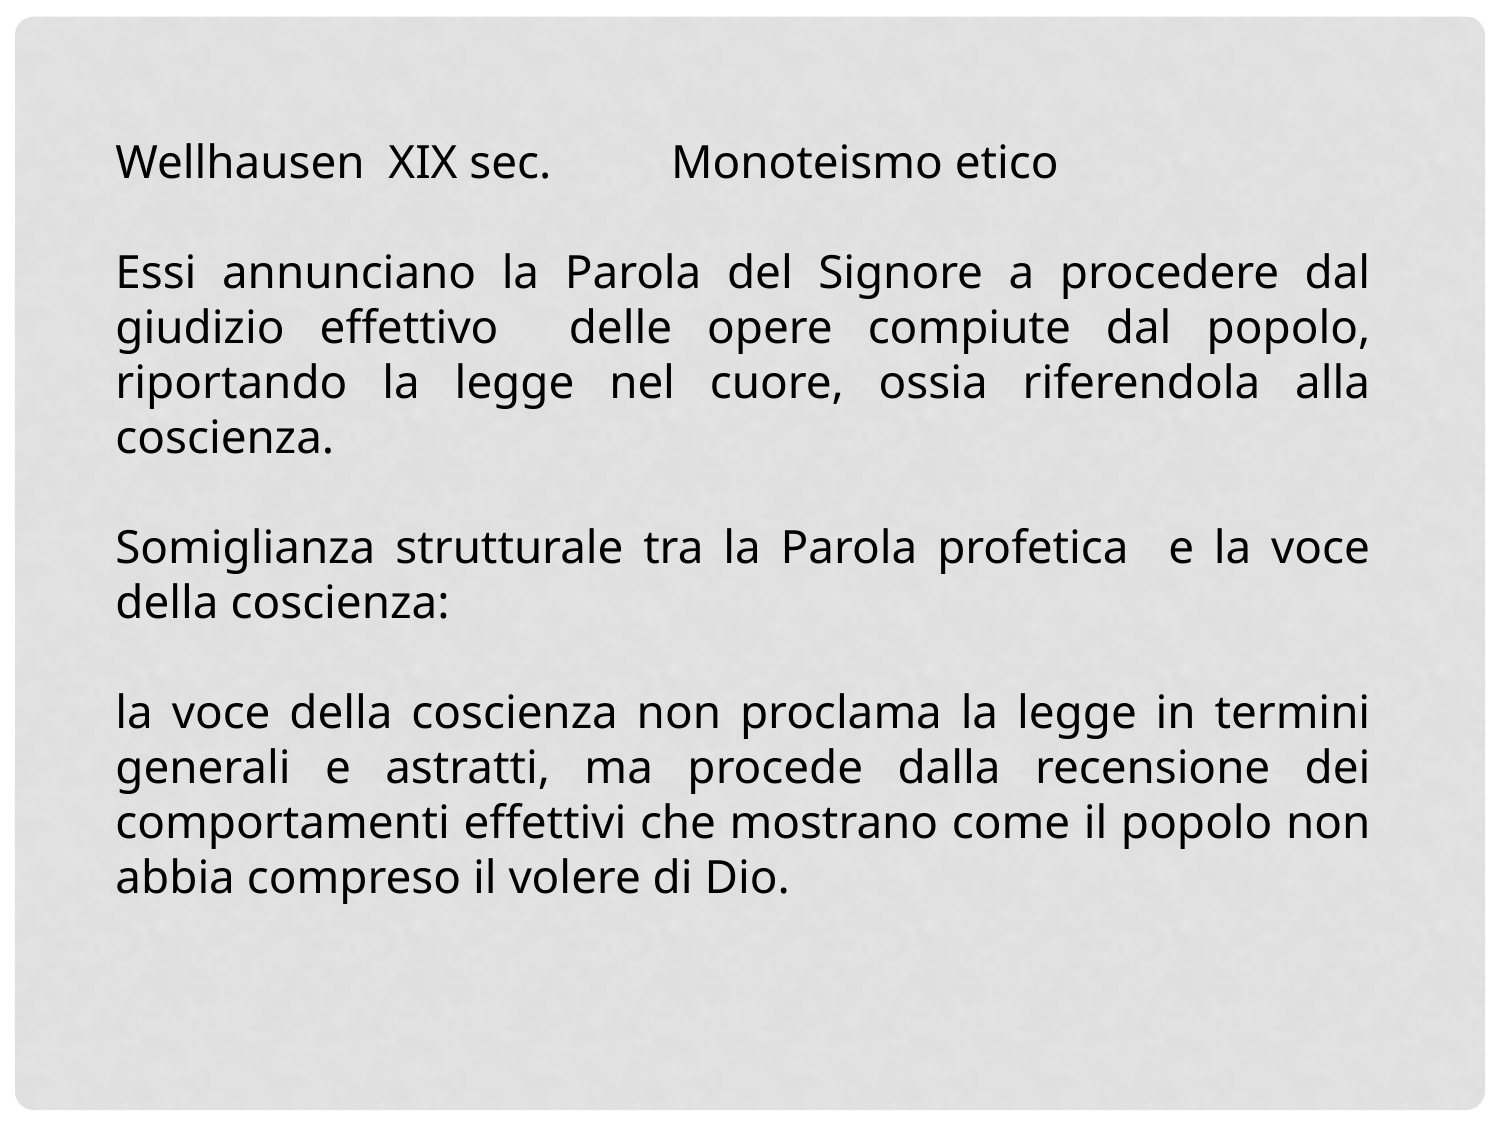

Wellhausen XIX sec. Monoteismo etico
Essi annunciano la Parola del Signore a procedere dal giudizio effettivo delle opere compiute dal popolo, riportando la legge nel cuore, ossia riferendola alla coscienza.
Somiglianza strutturale tra la Parola profetica e la voce della coscienza:
la voce della coscienza non proclama la legge in termini generali e astratti, ma procede dalla recensione dei comportamenti effettivi che mostrano come il popolo non abbia compreso il volere di Dio.